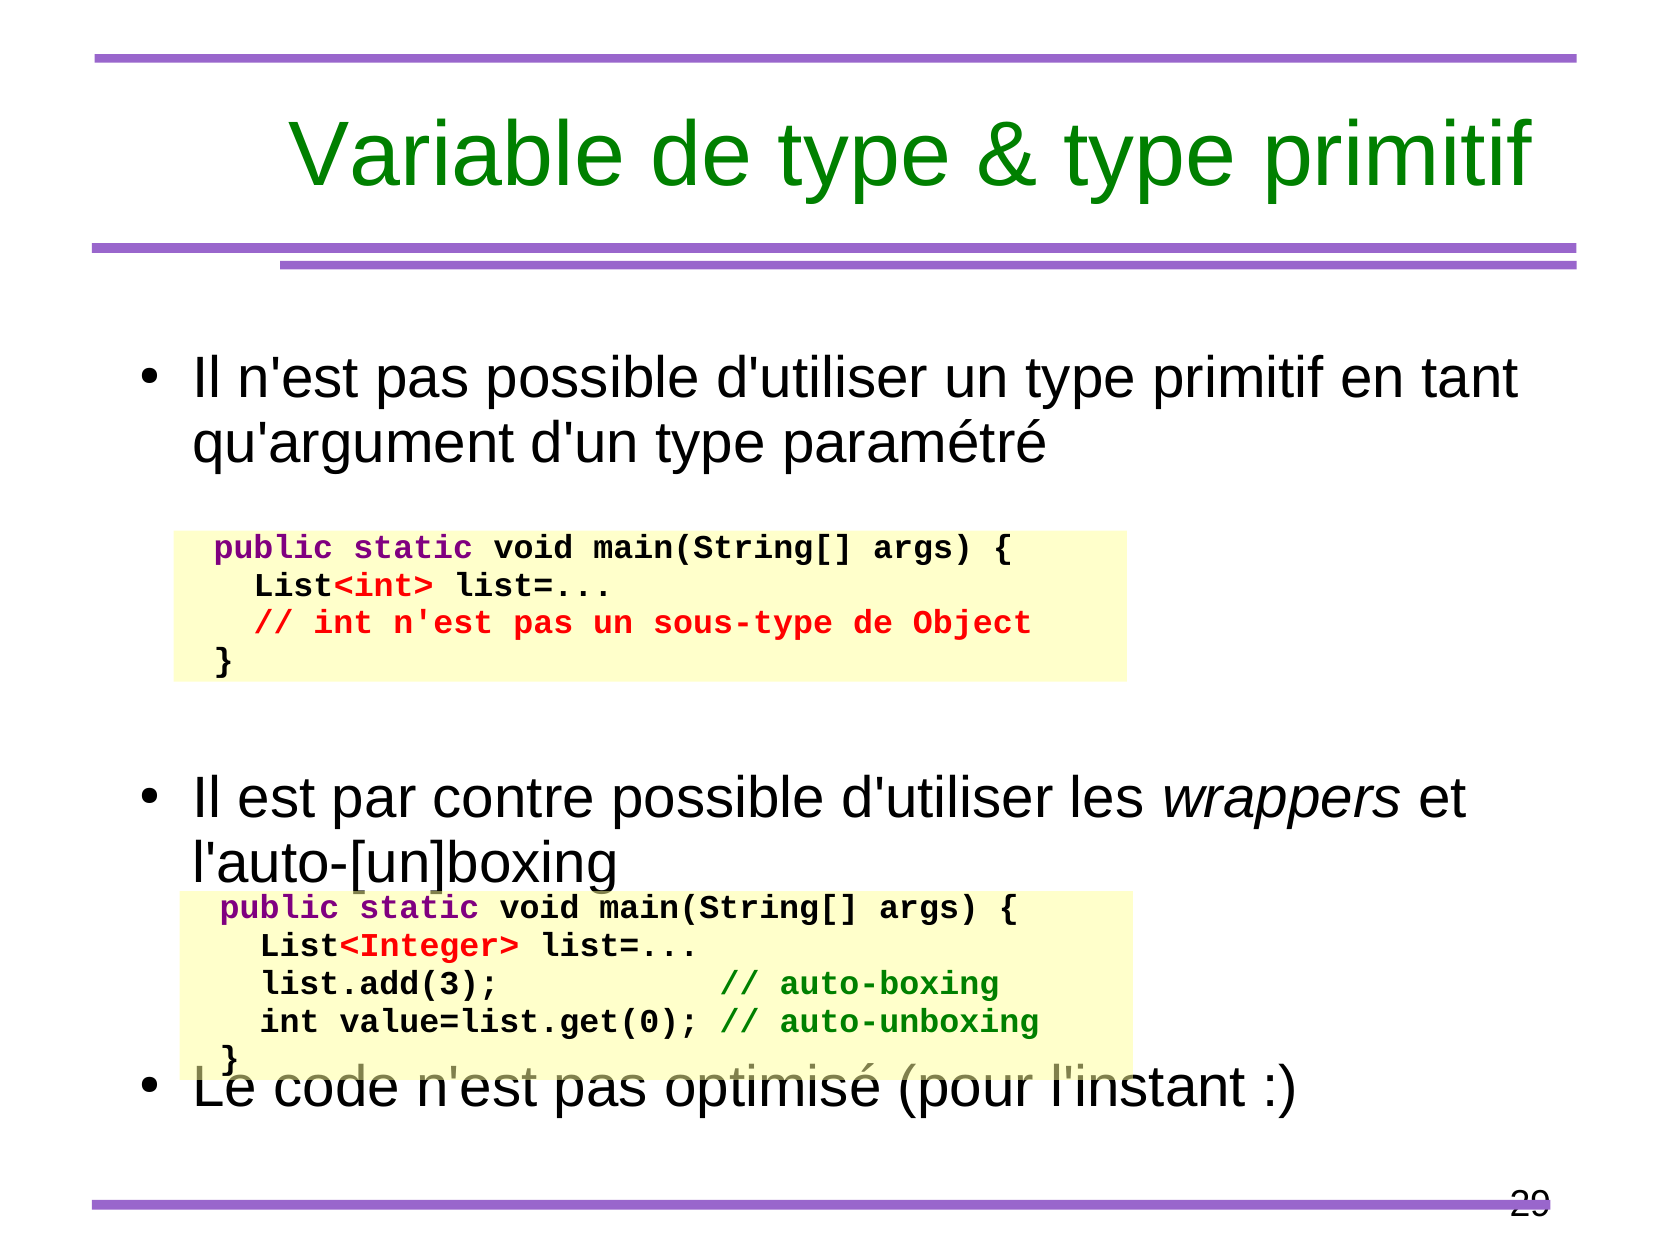

# Variable de type & type primitif
Il n'est pas possible d'utiliser un type primitif en tant qu'argument d'un type paramétré
Il est par contre possible d'utiliser les wrappers et l'auto-[un]boxing
Le code n'est pas optimisé (pour l'instant :)
 public static void main(String[] args) {
 List<int> list=...
 // int n'est pas un sous-type de Object
 }
 public static void main(String[] args) {
 List<Integer> list=...
 list.add(3); // auto-boxing
 int value=list.get(0); // auto-unboxing
 }